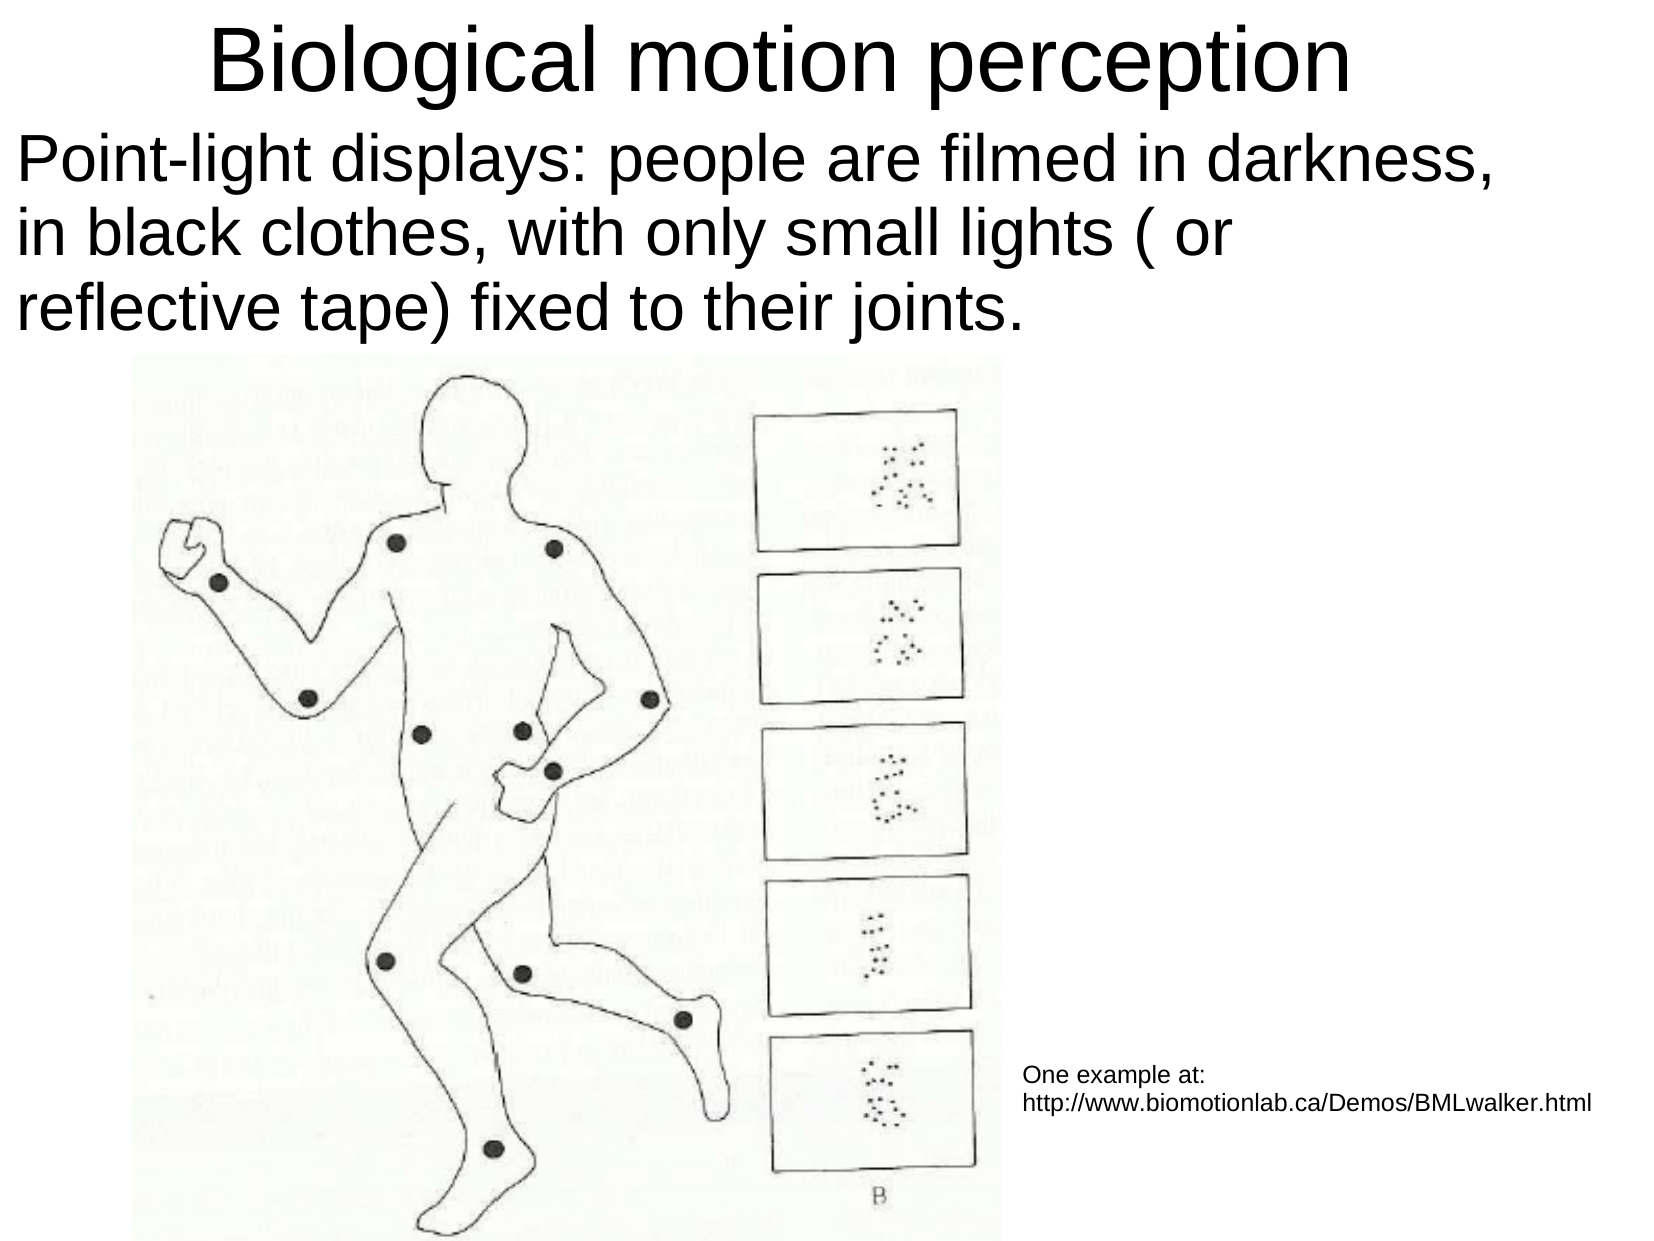

Point-light displays: people are filmed in darkness, in black clothes, with only small lights ( or reflective tape) fixed to their joints.
# Biological motion perception
One example at:
http://www.biomotionlab.ca/Demos/BMLwalker.html